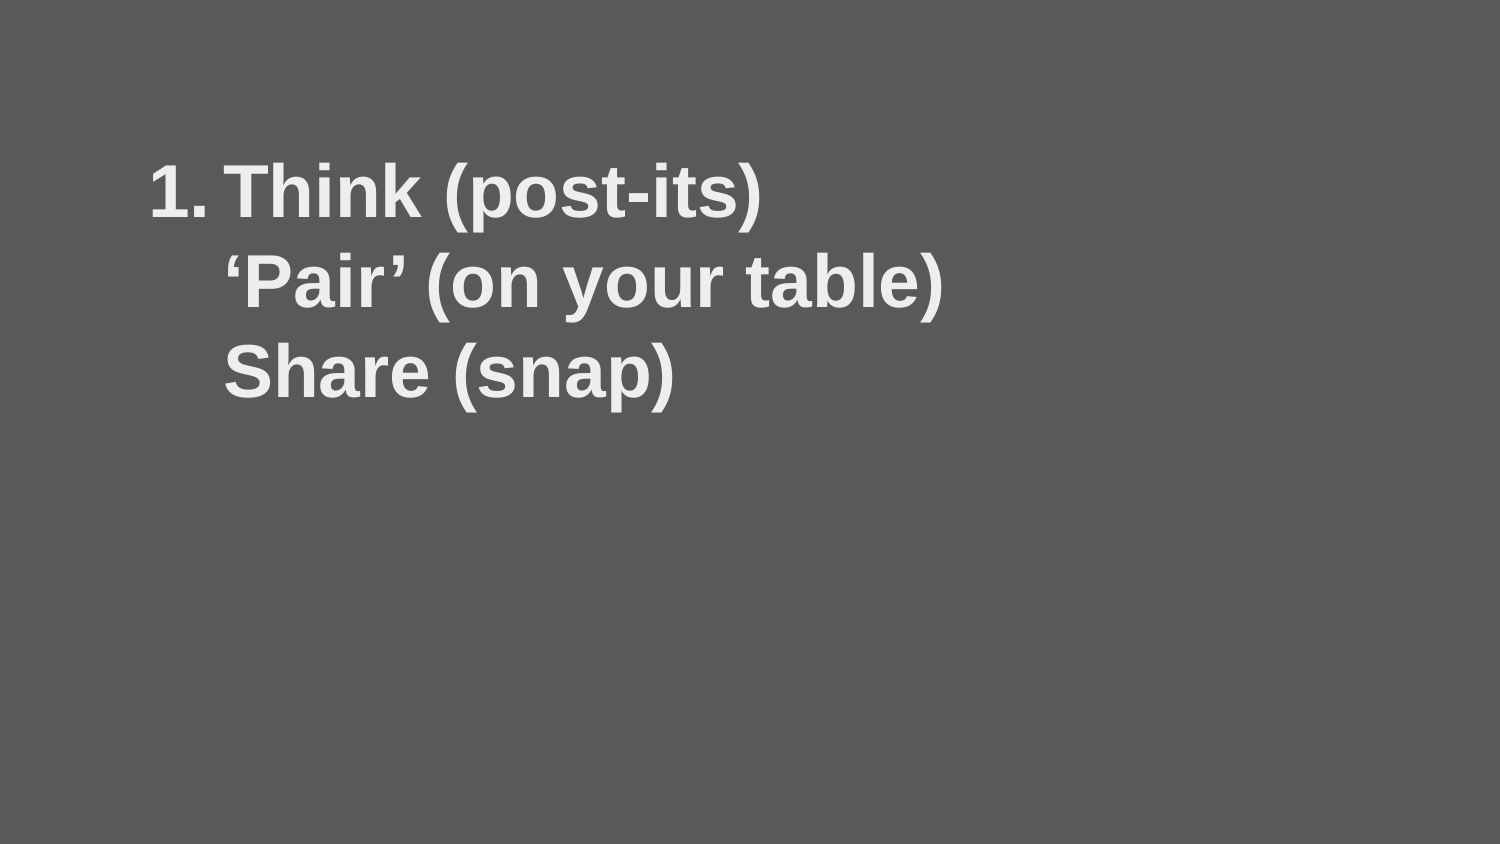

# Think (post-its) ‘Pair’ (on your table) Share (snap)